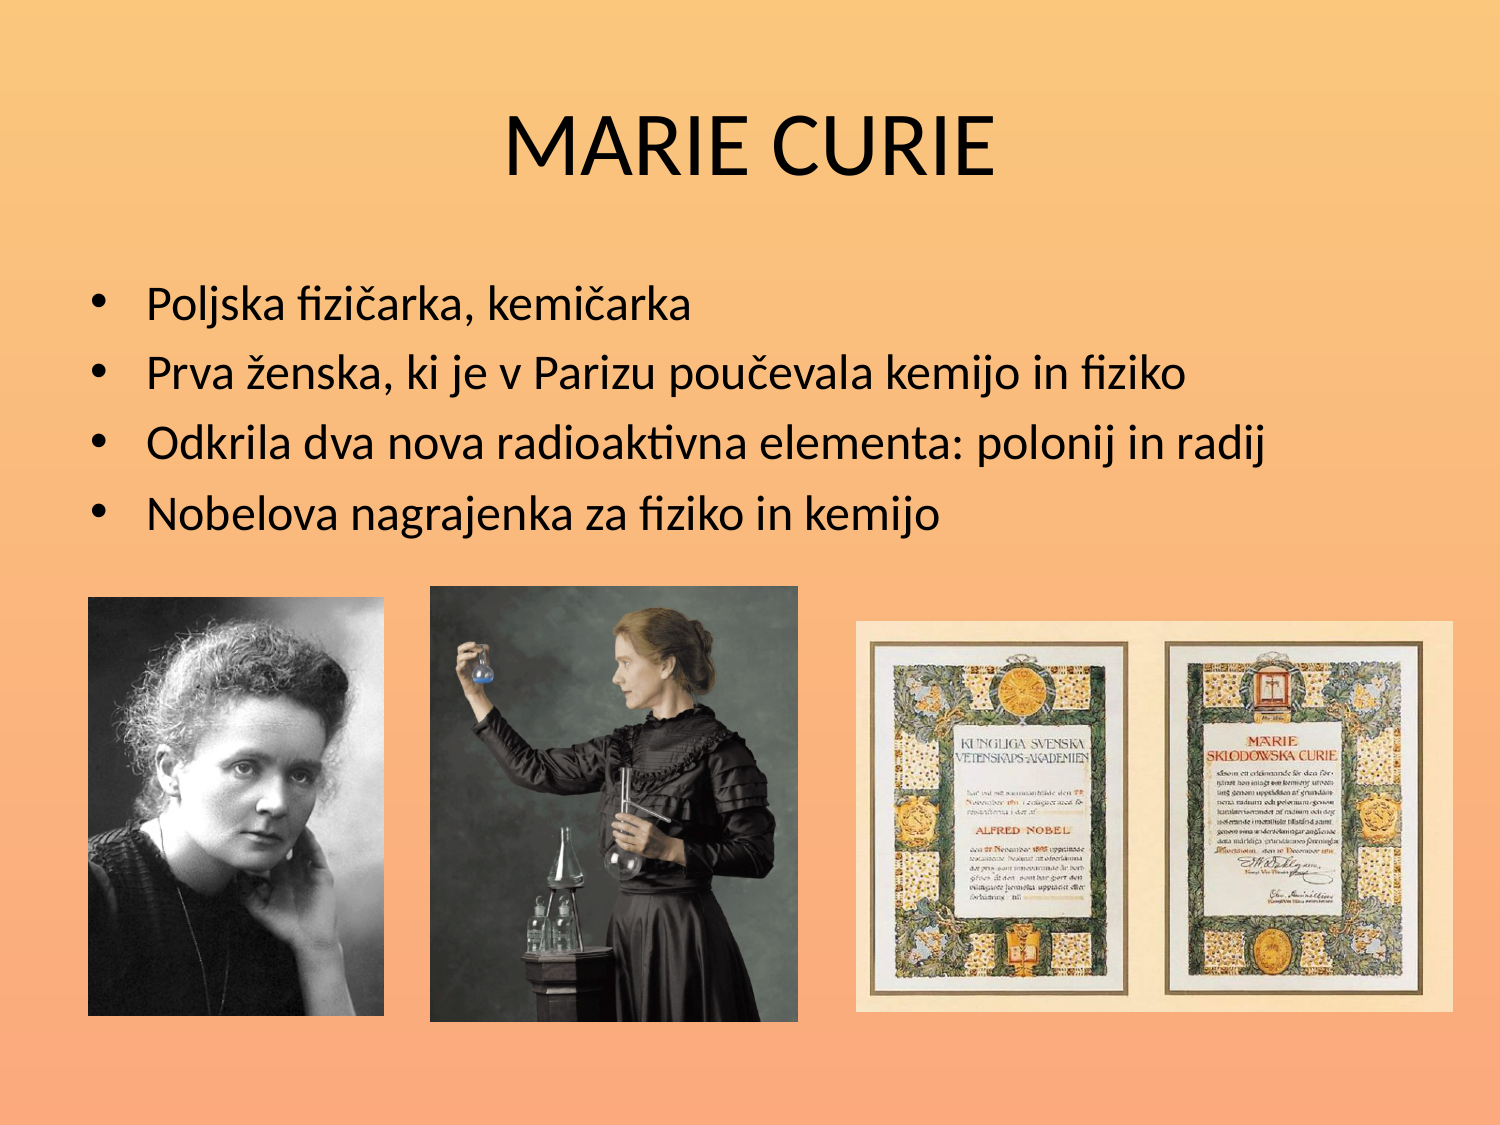

# MARIE CURIE
Poljska fizičarka, kemičarka
Prva ženska, ki je v Parizu poučevala kemijo in fiziko
Odkrila dva nova radioaktivna elementa: polonij in radij
Nobelova nagrajenka za fiziko in kemijo